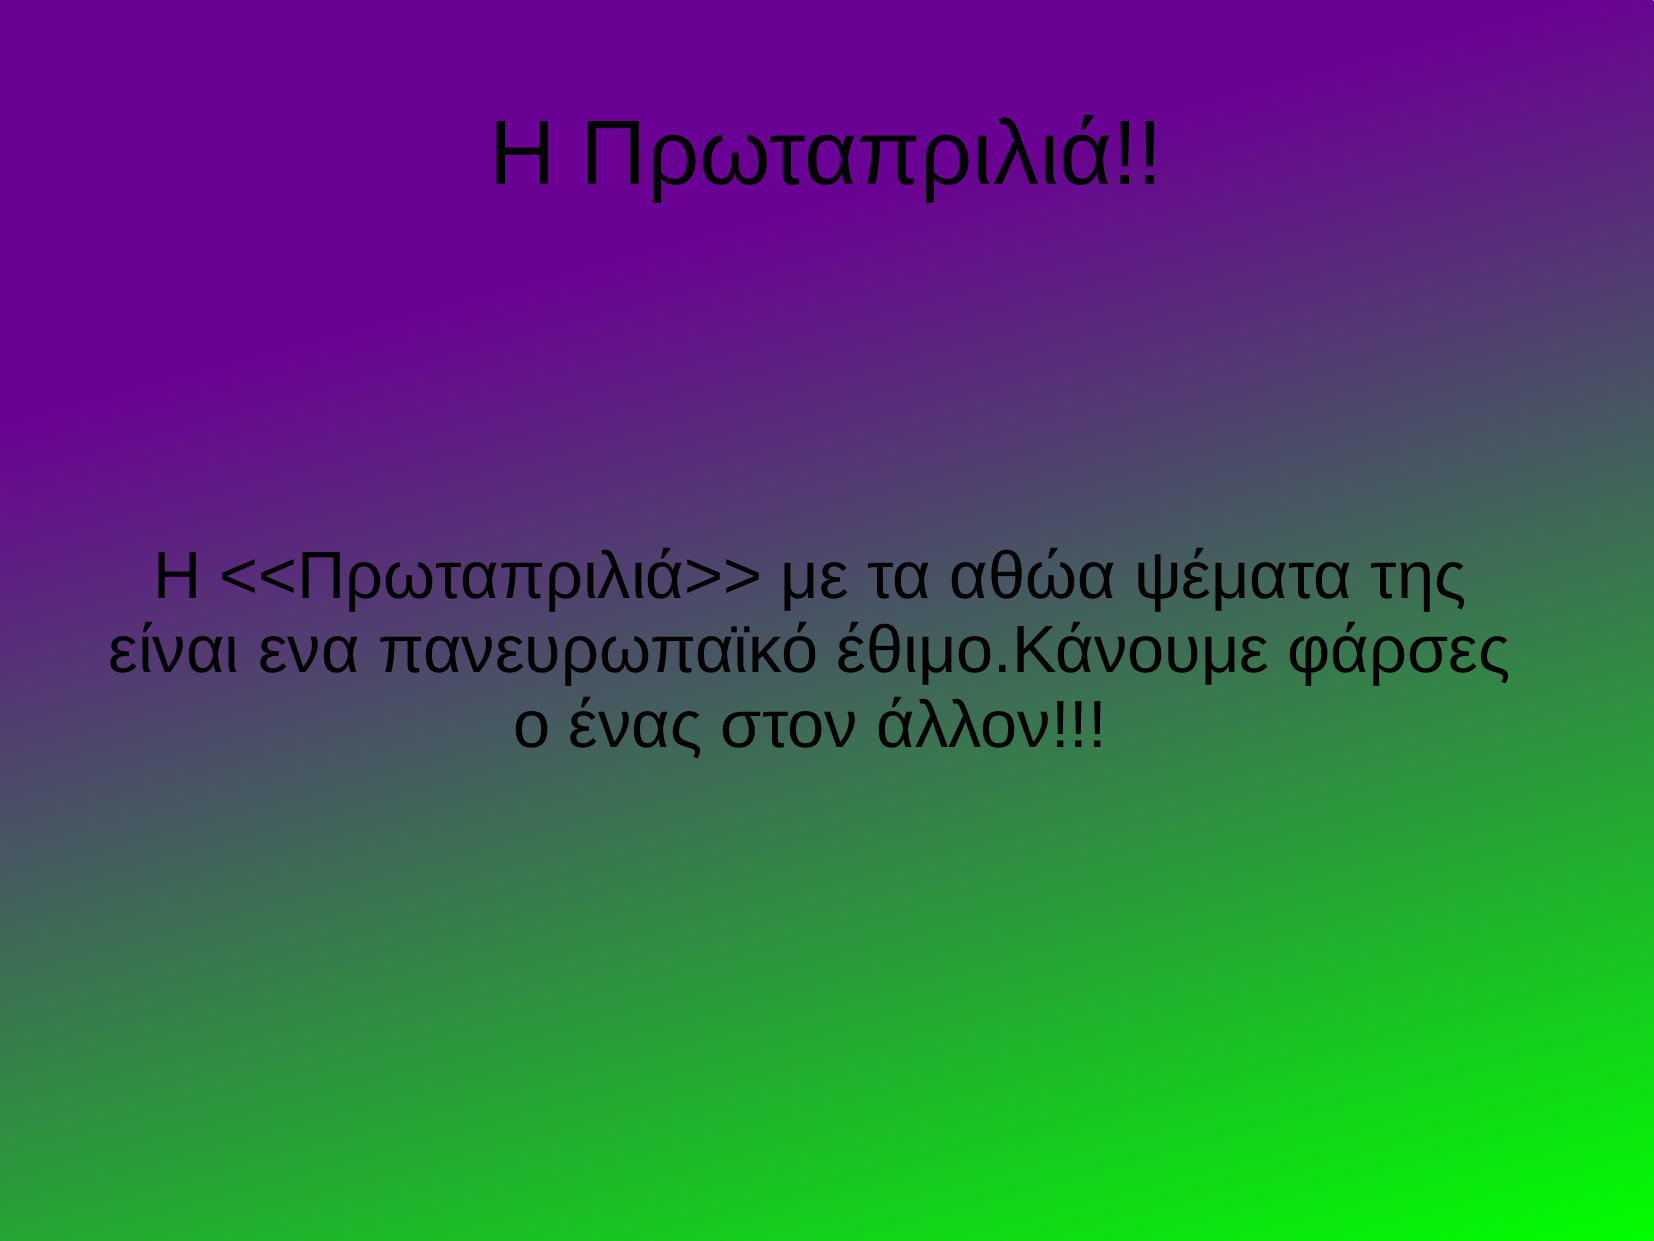

# Η Πρωταπριλιά!!
Η <<Πρωταπριλιά>> με τα αθώα ψέματα της είναι ενα πανευρωπαϊκό έθιμο.Κάνουμε φάρσες ο ένας στον άλλον!!!